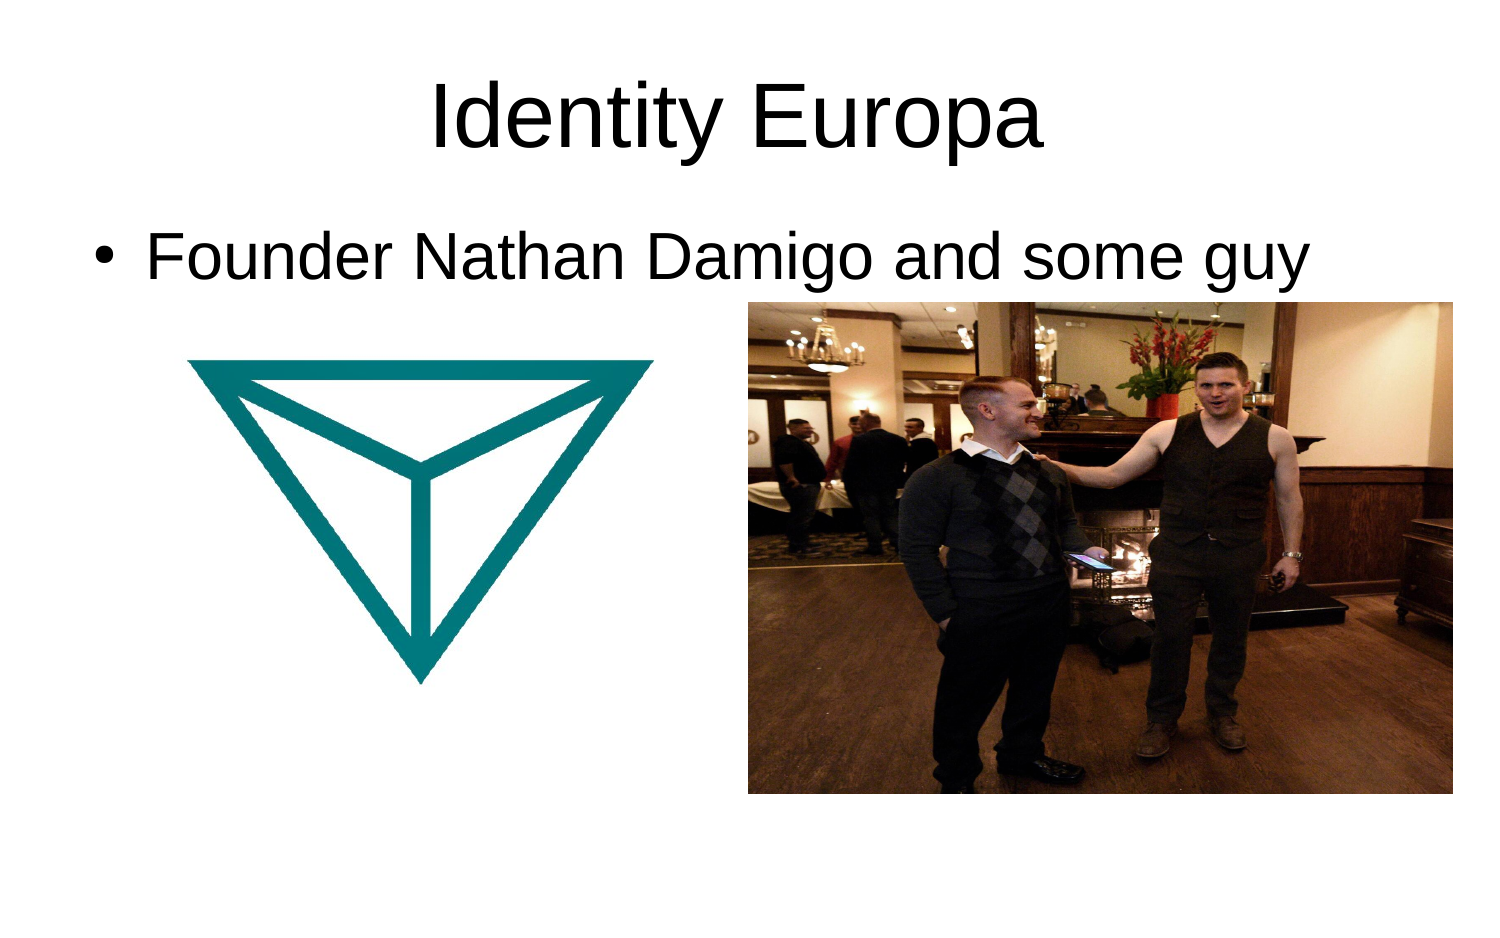

# Identity Europa
Founder Nathan Damigo and some guy